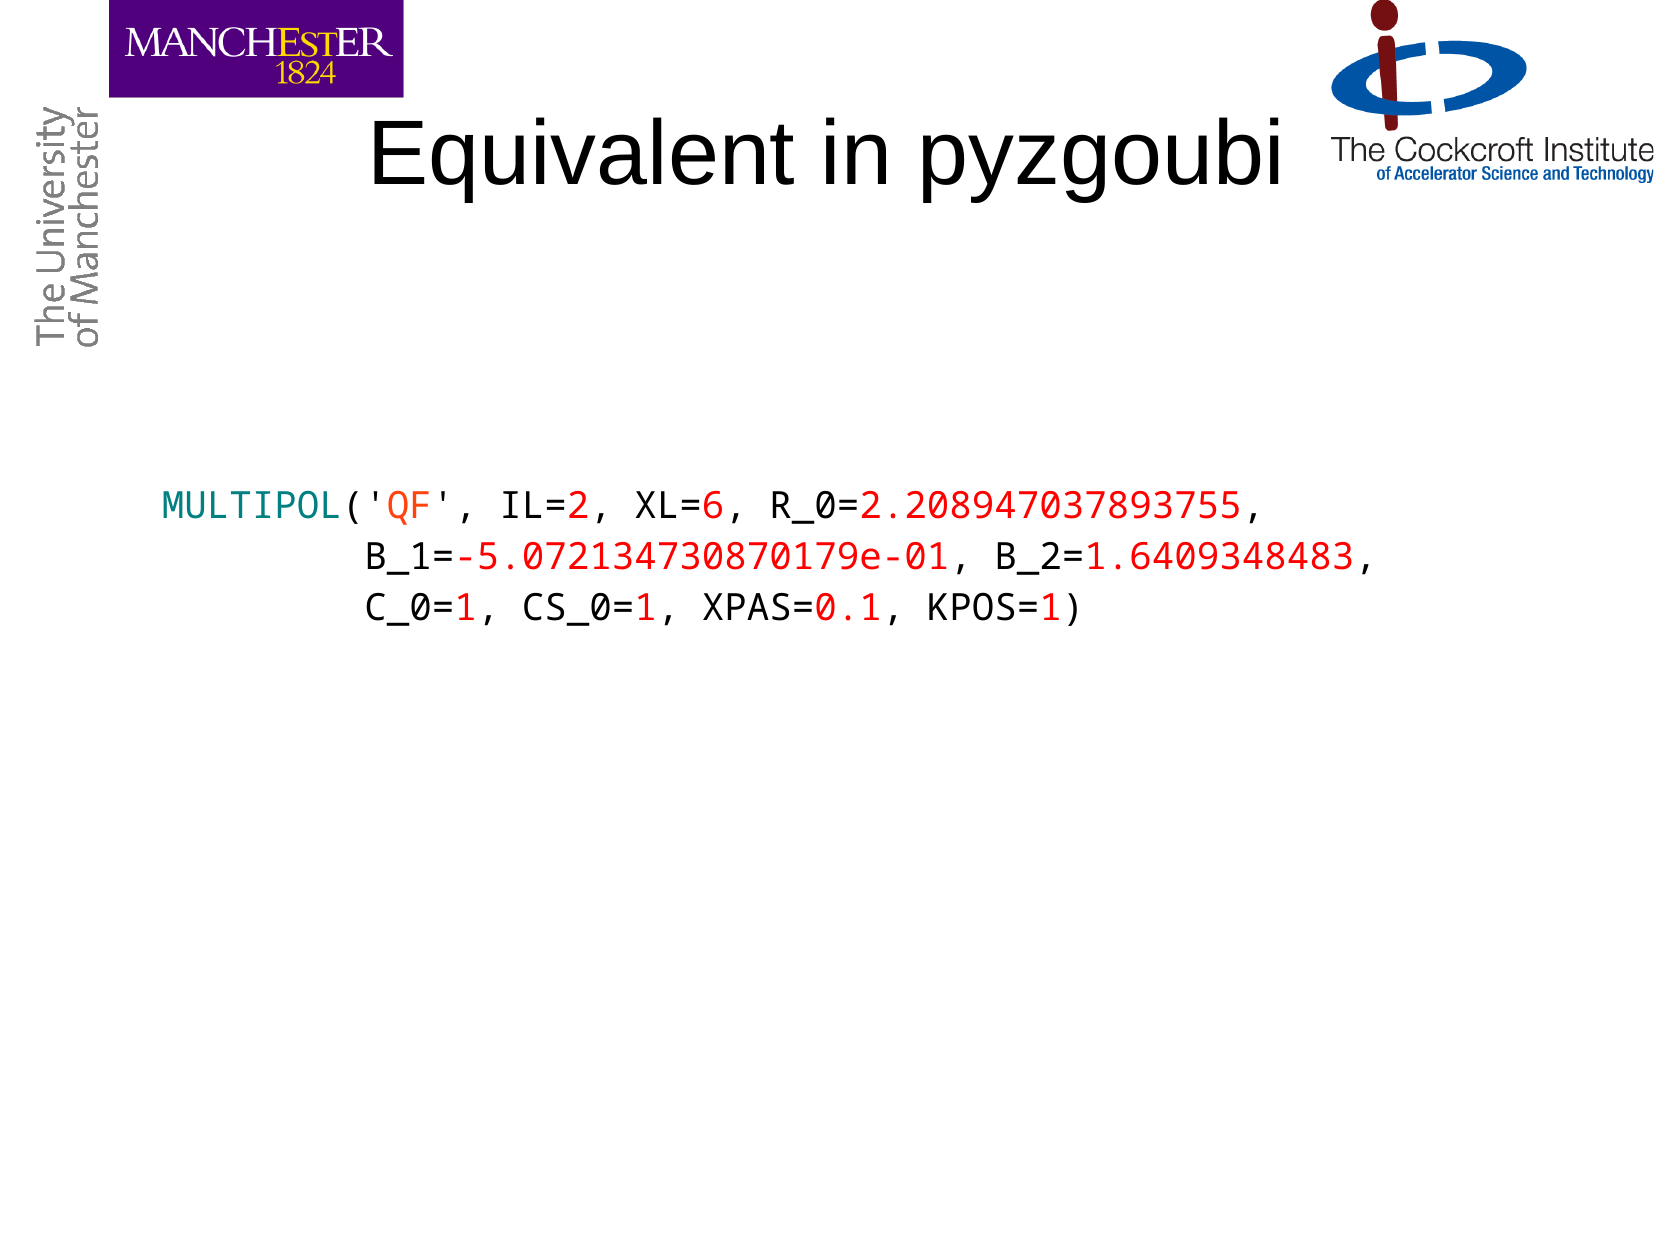

# Equivalent in pyzgoubi
MULTIPOL('QF', IL=2, XL=6, R_0=2.208947037893755,
 B_1=-5.072134730870179e-01, B_2=1.6409348483,
 C_0=1, CS_0=1, XPAS=0.1, KPOS=1)